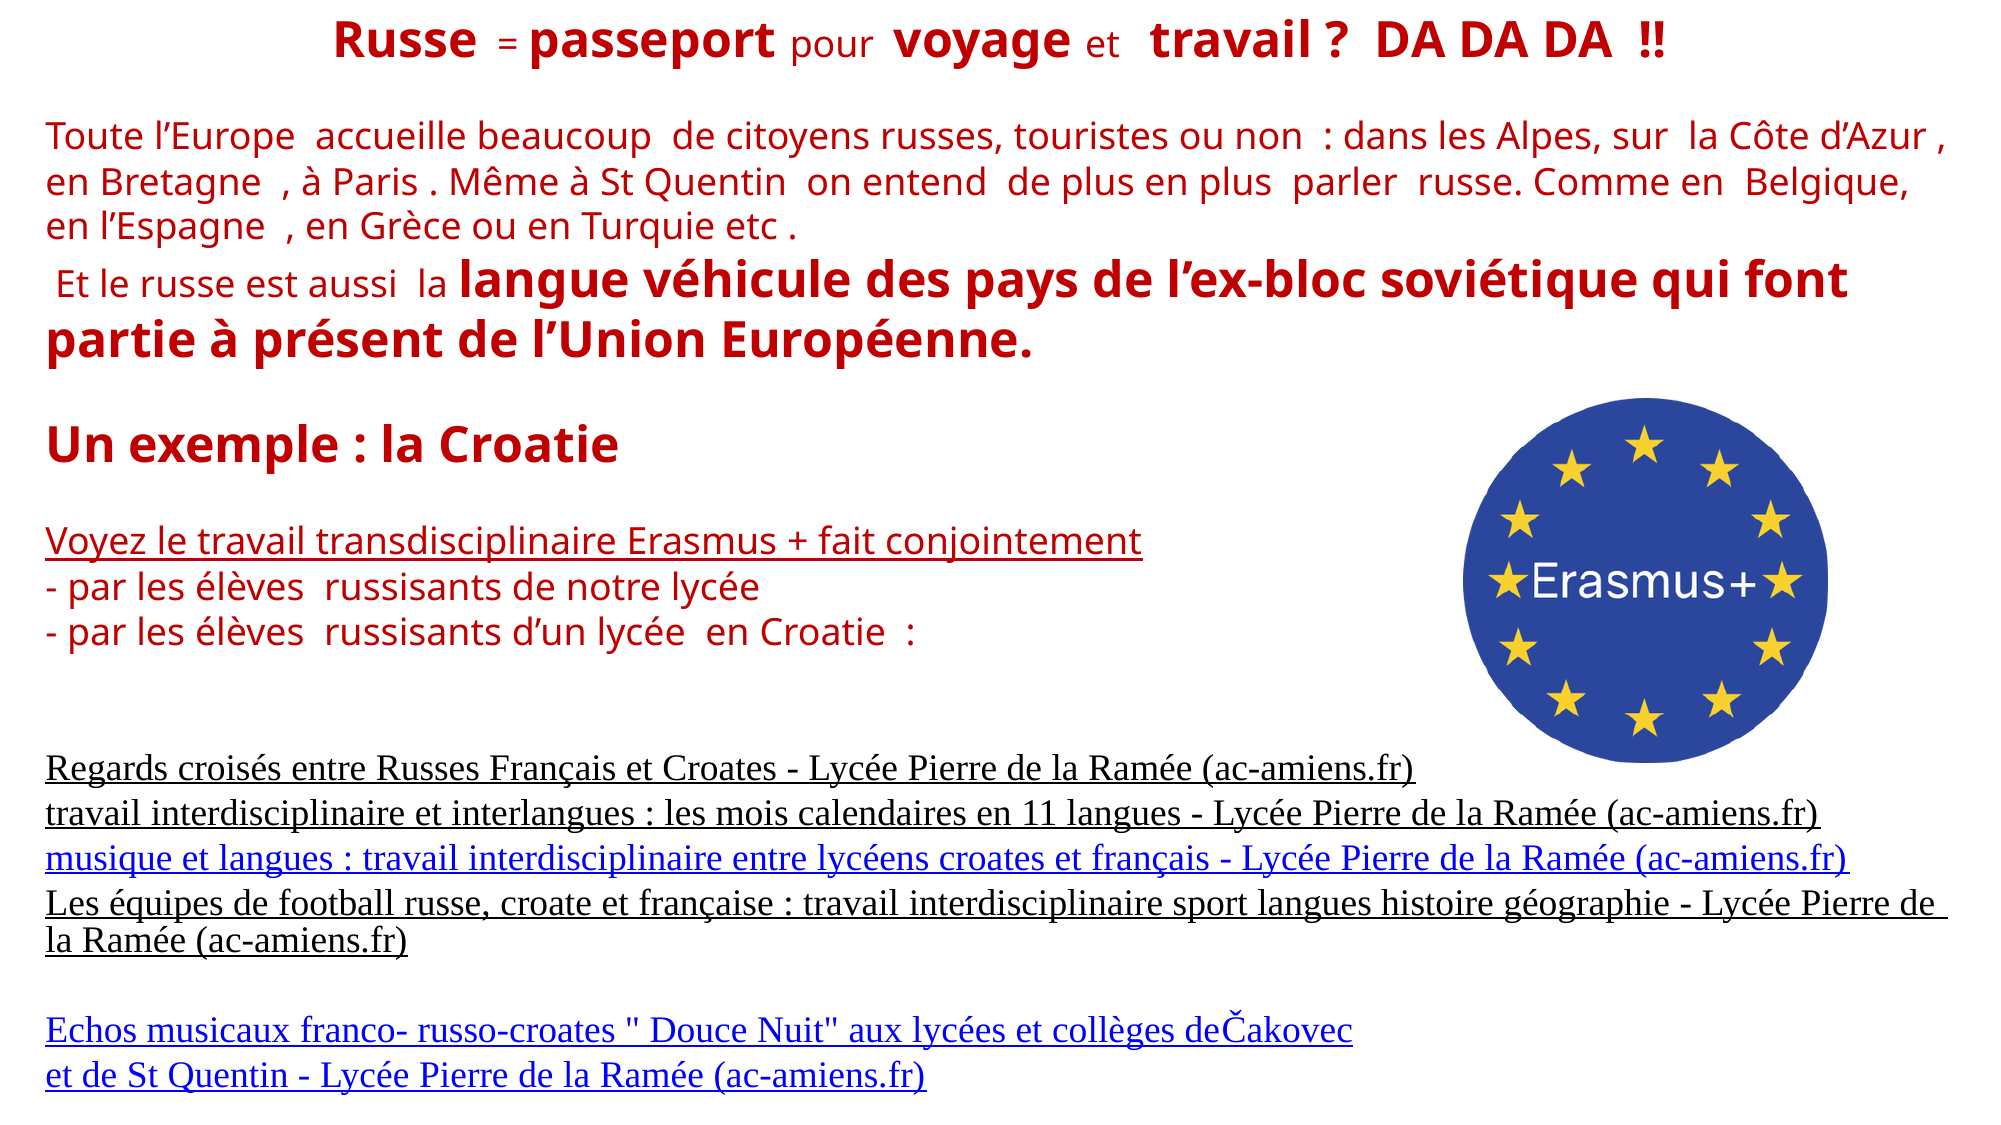

Russe = passeport pour voyage et travail ? DA DA DA !!
Toute l’Europe accueille beaucoup de citoyens russes, touristes ou non  : dans les Alpes, sur la Côte d’Azur , en Bretagne , à Paris . Même à St Quentin on entend de plus en plus parler russe. Comme en Belgique, en l’Espagne , en Grèce ou en Turquie etc .
 Et le russe est aussi la langue véhicule des pays de l’ex-bloc soviétique qui font partie à présent de l’Union Européenne.
Un exemple : la Croatie
Voyez le travail transdisciplinaire Erasmus + fait conjointement
- par les élèves russisants de notre lycée
- par les élèves russisants d’un lycée en Croatie :
Regards croisés entre Russes Français et Croates - Lycée Pierre de la Ramée (ac-amiens.fr)
travail interdisciplinaire et interlangues : les mois calendaires en 11 langues - Lycée Pierre de la Ramée (ac-amiens.fr)
musique et langues : travail interdisciplinaire entre lycéens croates et français - Lycée Pierre de la Ramée (ac-amiens.fr)
Les équipes de football russe, croate et française : travail interdisciplinaire sport langues histoire géographie - Lycée Pierre de la Ramée (ac-amiens.fr)
Echos musicaux franco- russo-croates " Douce Nuit" aux lycées et collèges deČakovecet de St Quentin - Lycée Pierre de la Ramée (ac-amiens.fr)